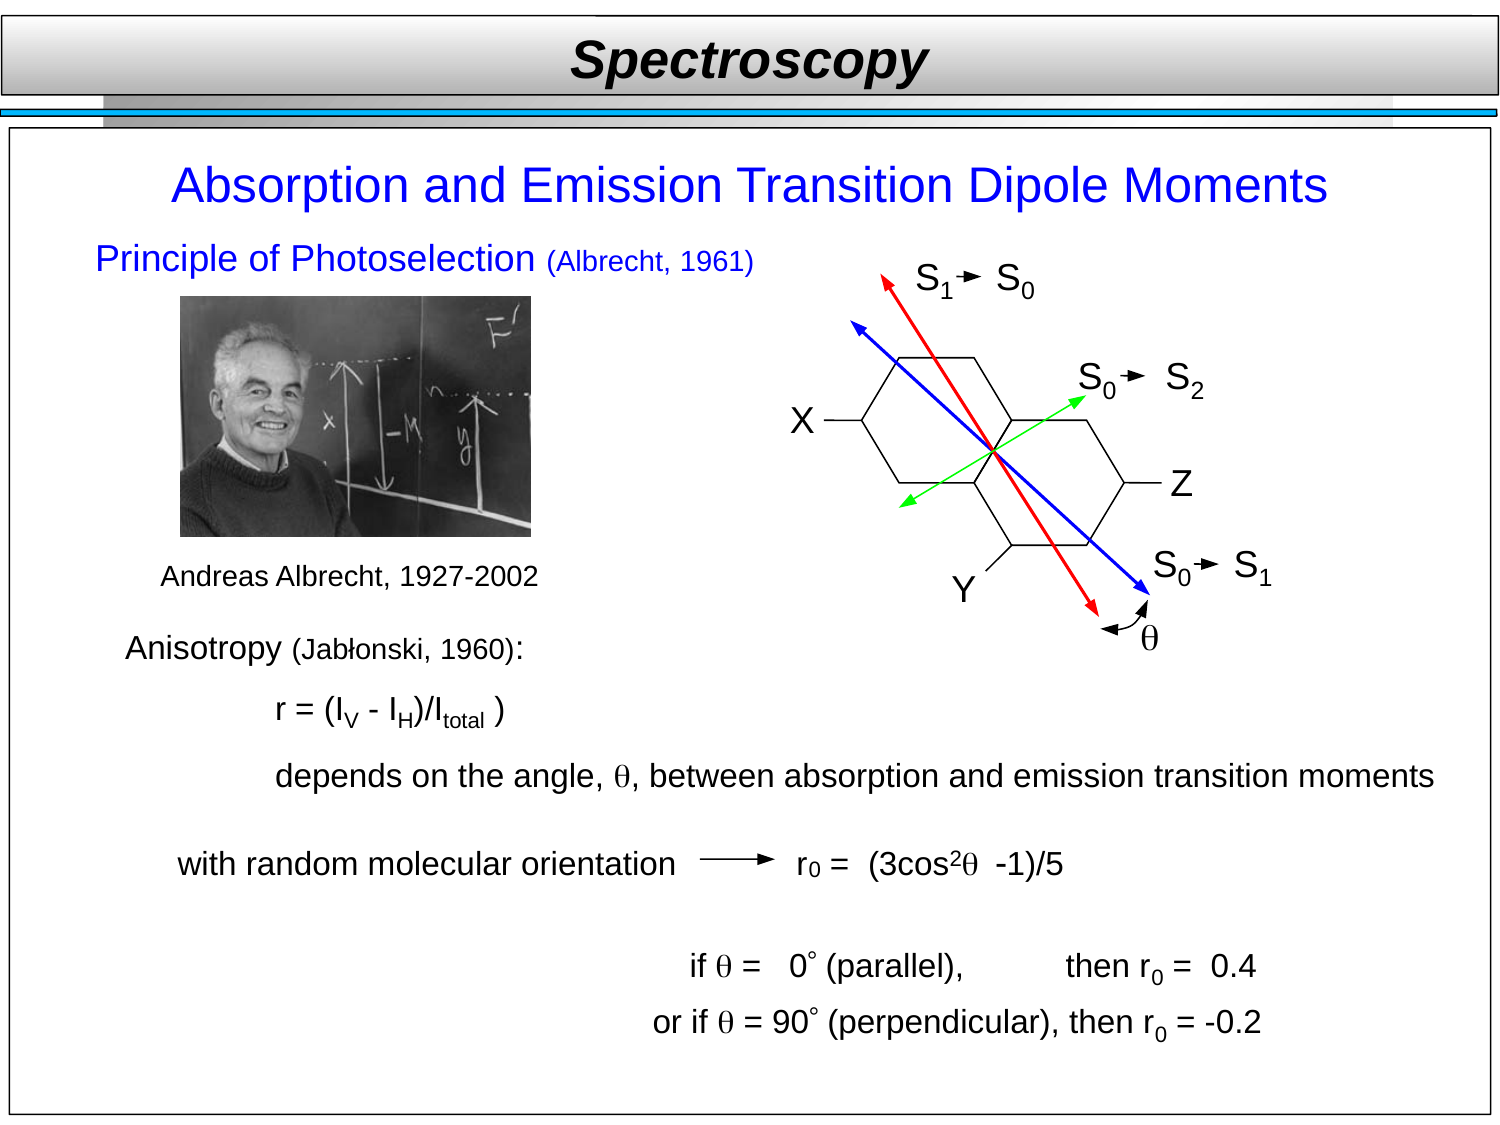

Spectroscopy
# Absorption and Emission Transition Dipole Moments
Principle of Photoselection (Albrecht, 1961)
S1 S0
S0 S1
S0 S2
X
Z
Y
Andreas Albrecht, 1927-2002

Anisotropy (Jabłonski, 1960):
r = (IV - IH)/Itotal )
depends on the angle, , between absorption and emission transition moments
with random molecular orientation r0 = (3cos2q -1)/5
 if  = 0 (parallel), then r0 = 0.4
or if  = 90 (perpendicular), then r0 = -0.2